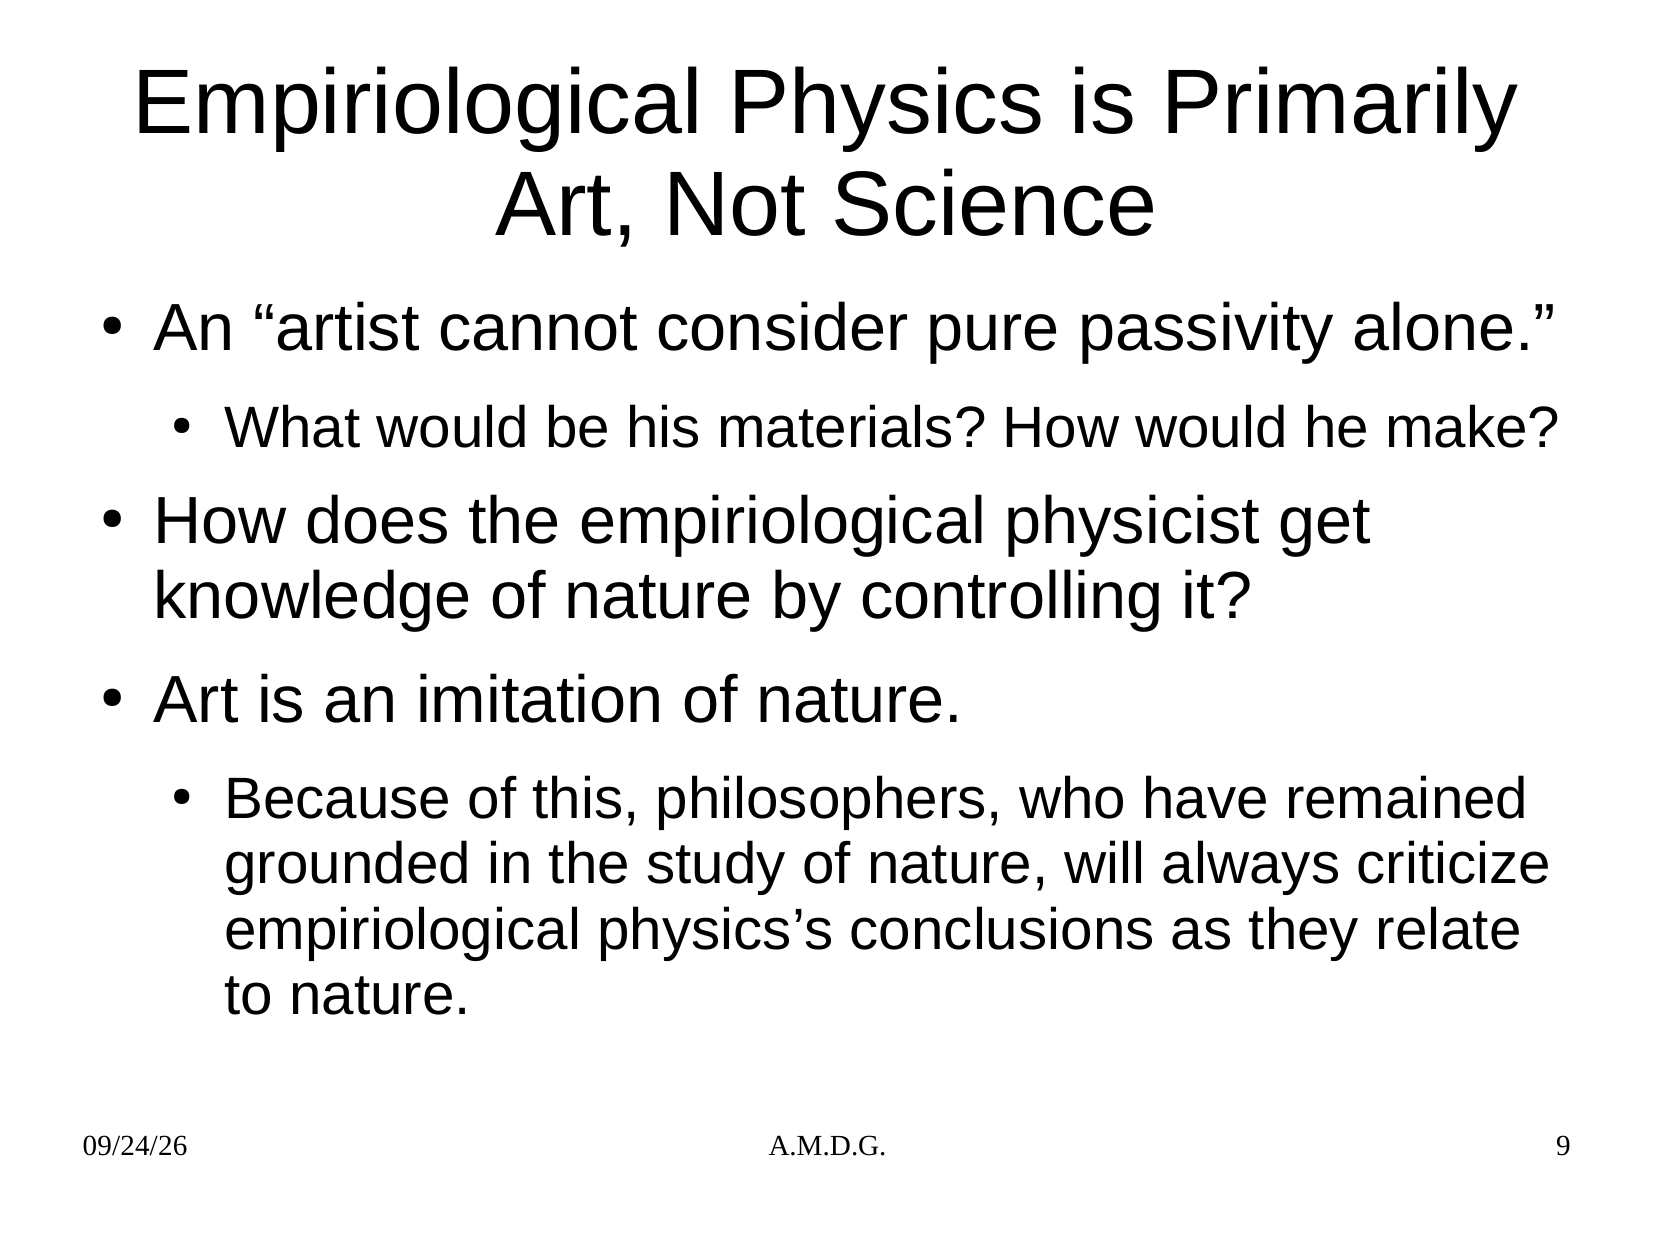

# Empiriological Physics is Primarily Art, Not Science
An “artist cannot consider pure passivity alone.”
What would be his materials? How would he make?
How does the empiriological physicist get knowledge of nature by controlling it?
Art is an imitation of nature.
Because of this, philosophers, who have remained grounded in the study of nature, will always criticize empiriological physics’s conclusions as they relate to nature.
`
A.M.D.G.
9